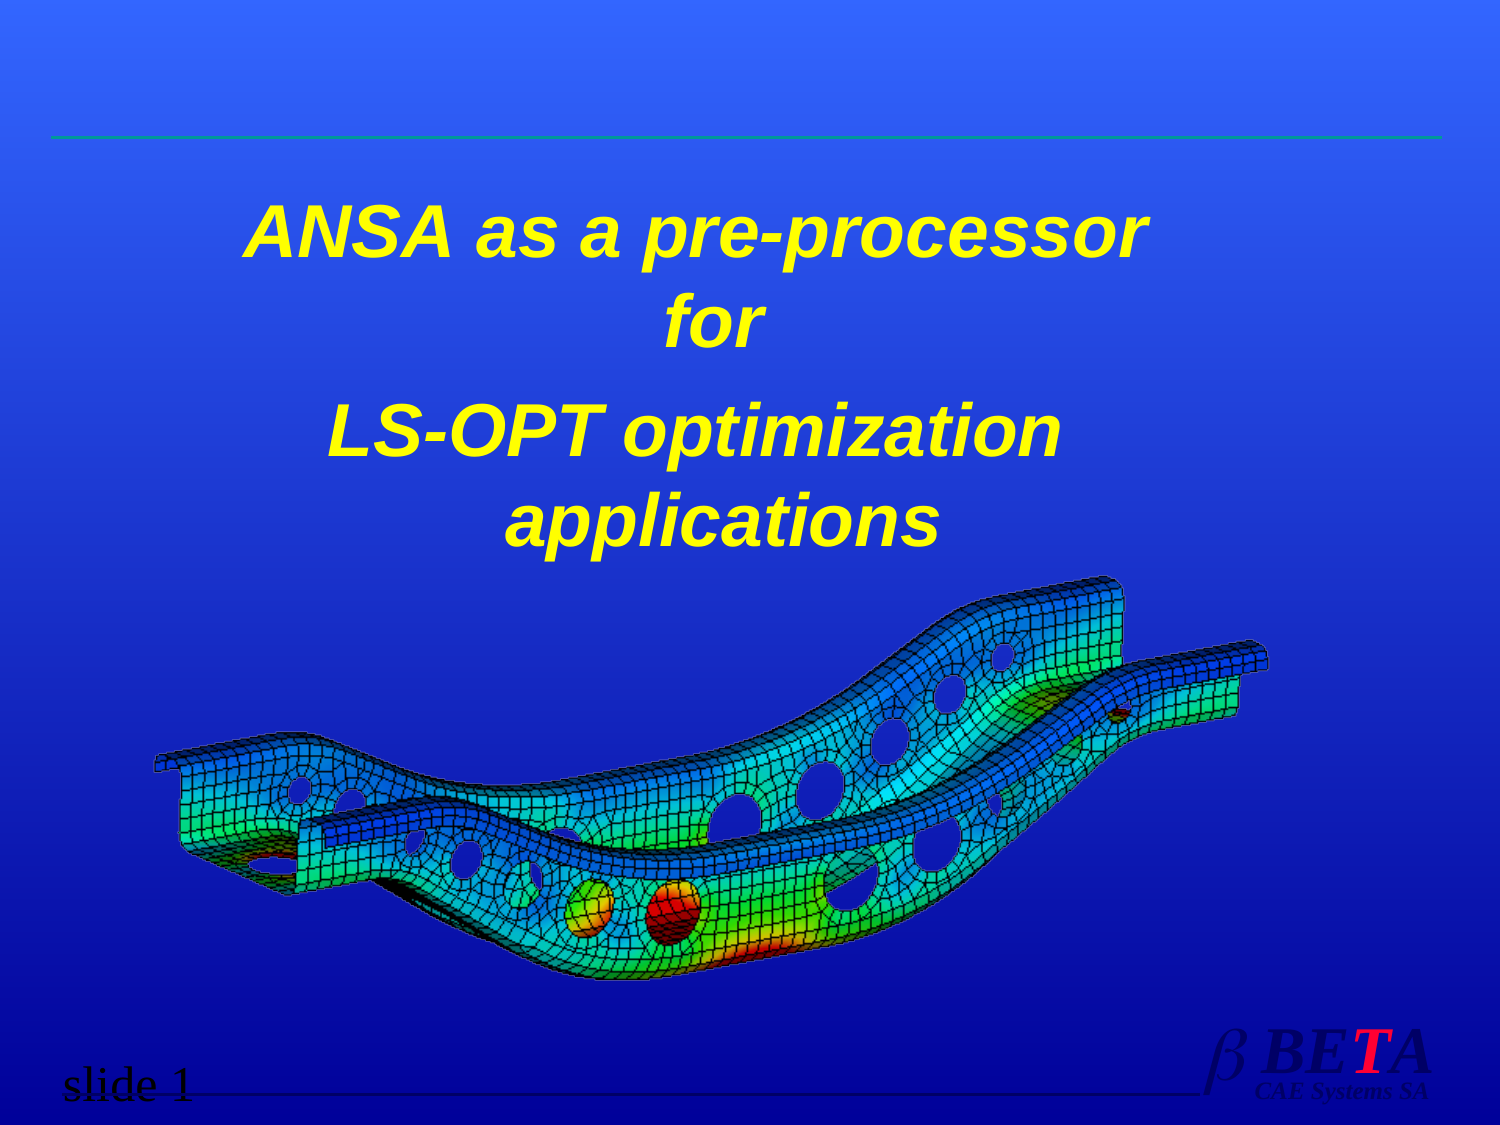

ANSA as a pre-processor for
LS-OPT optimization applications
1